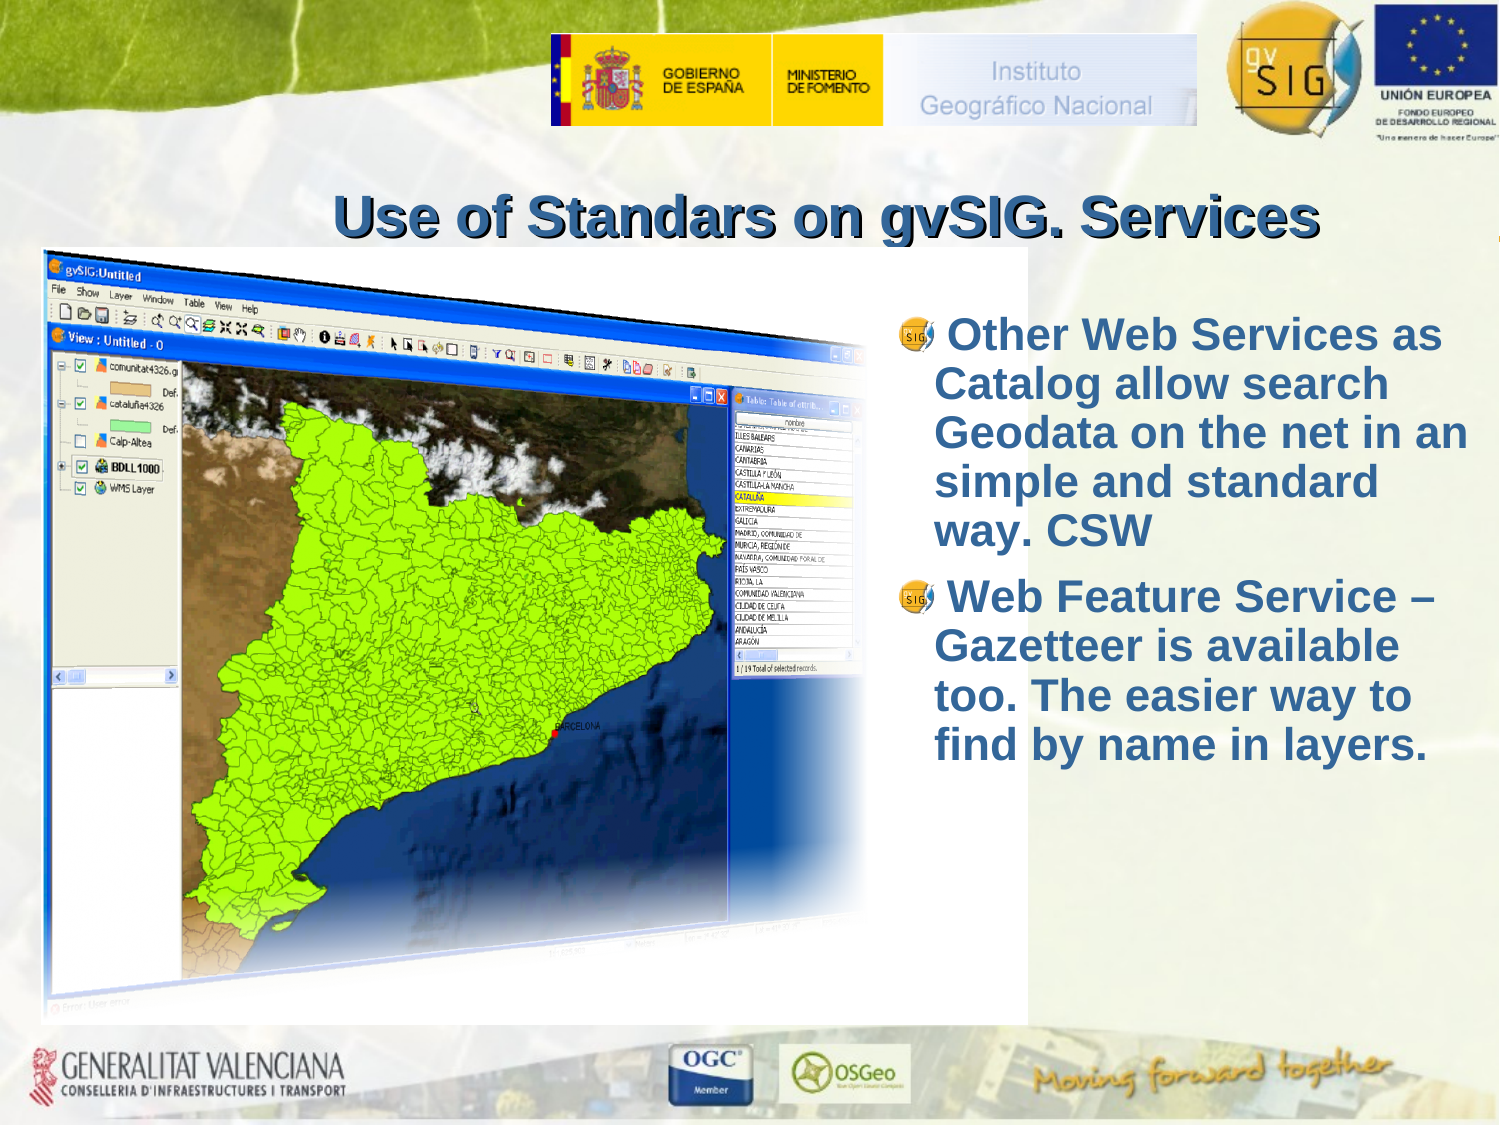

# Use of Standars on gvSIG. Services
 Other Web Services as Catalog allow search Geodata on the net in an simple and standard way. CSW
 Web Feature Service – Gazetteer is available too. The easier way to find by name in layers.